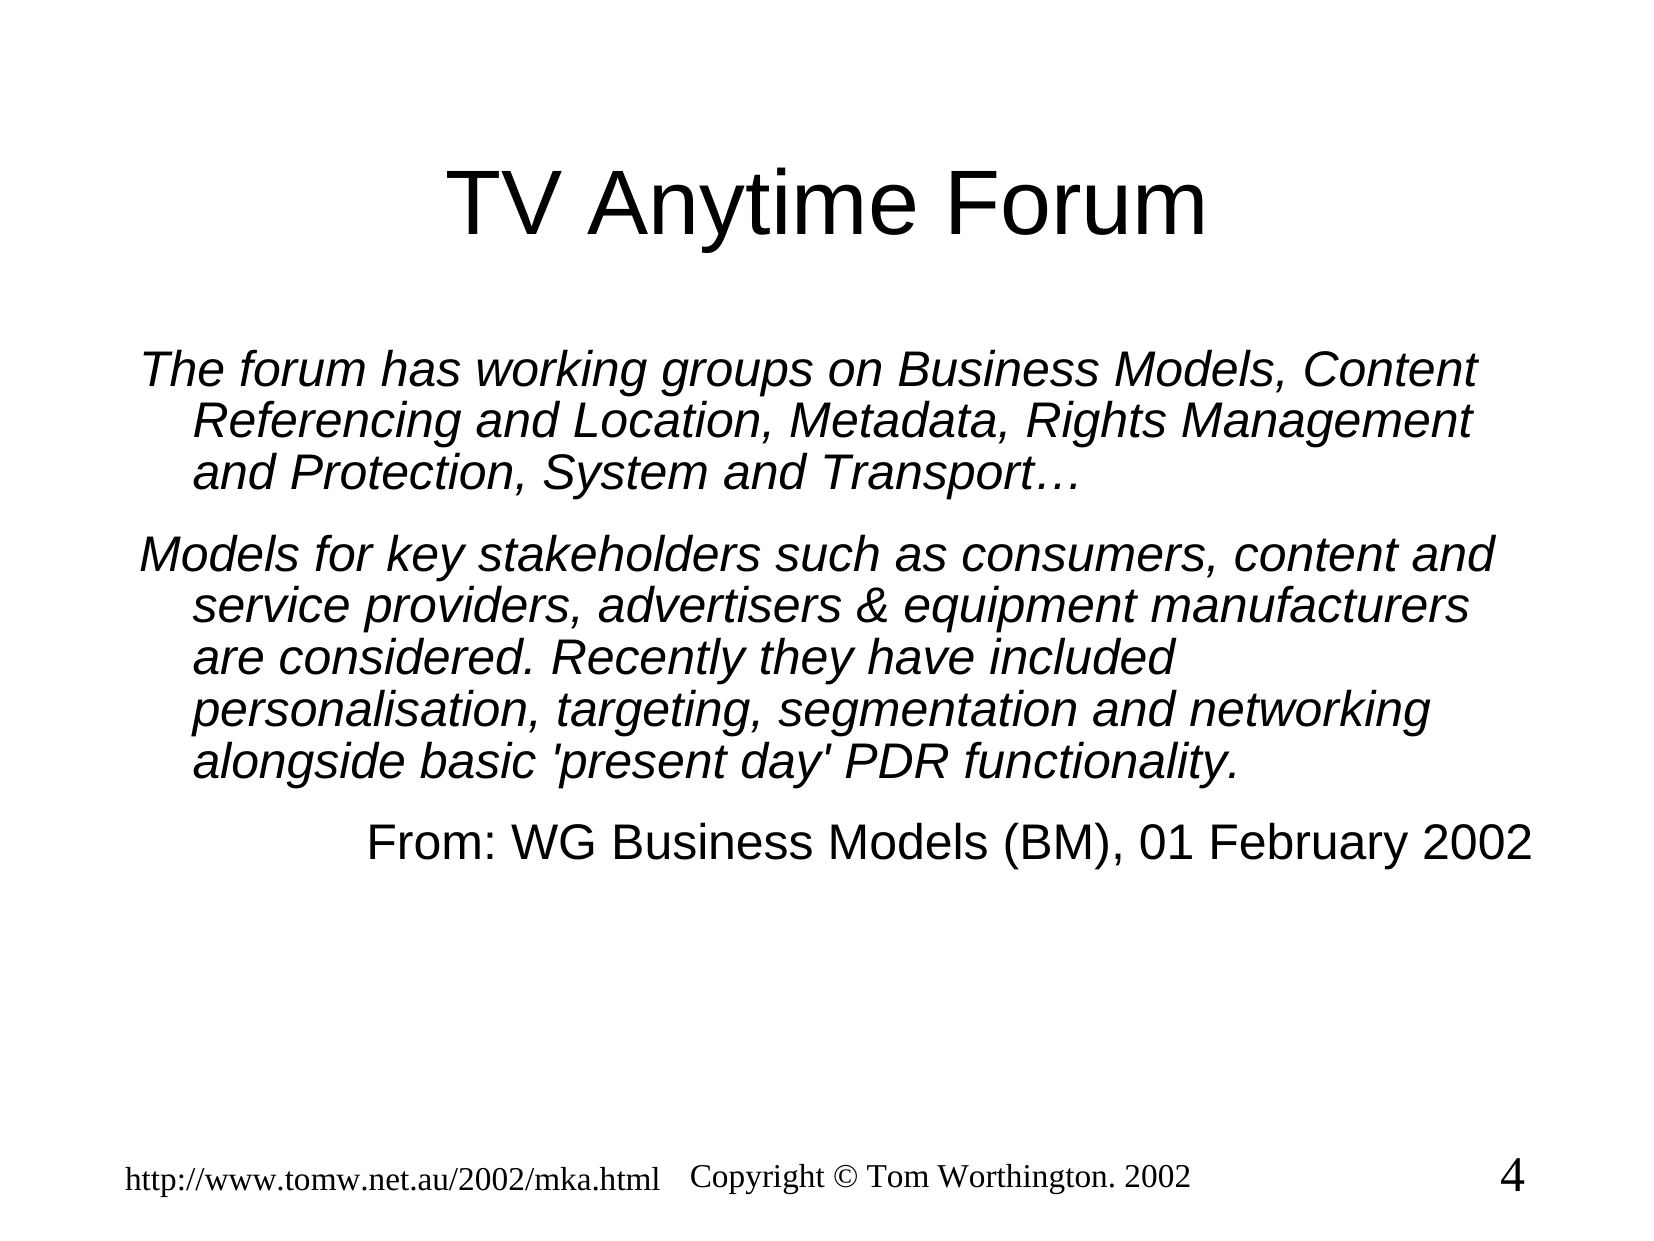

# TV Anytime Forum
The forum has working groups on Business Models, Content Referencing and Location, Metadata, Rights Management and Protection, System and Transport…
Models for key stakeholders such as consumers, content and service providers, advertisers & equipment manufacturers are considered. Recently they have included personalisation, targeting, segmentation and networking alongside basic 'present day' PDR functionality.
From: WG Business Models (BM), 01 February 2002